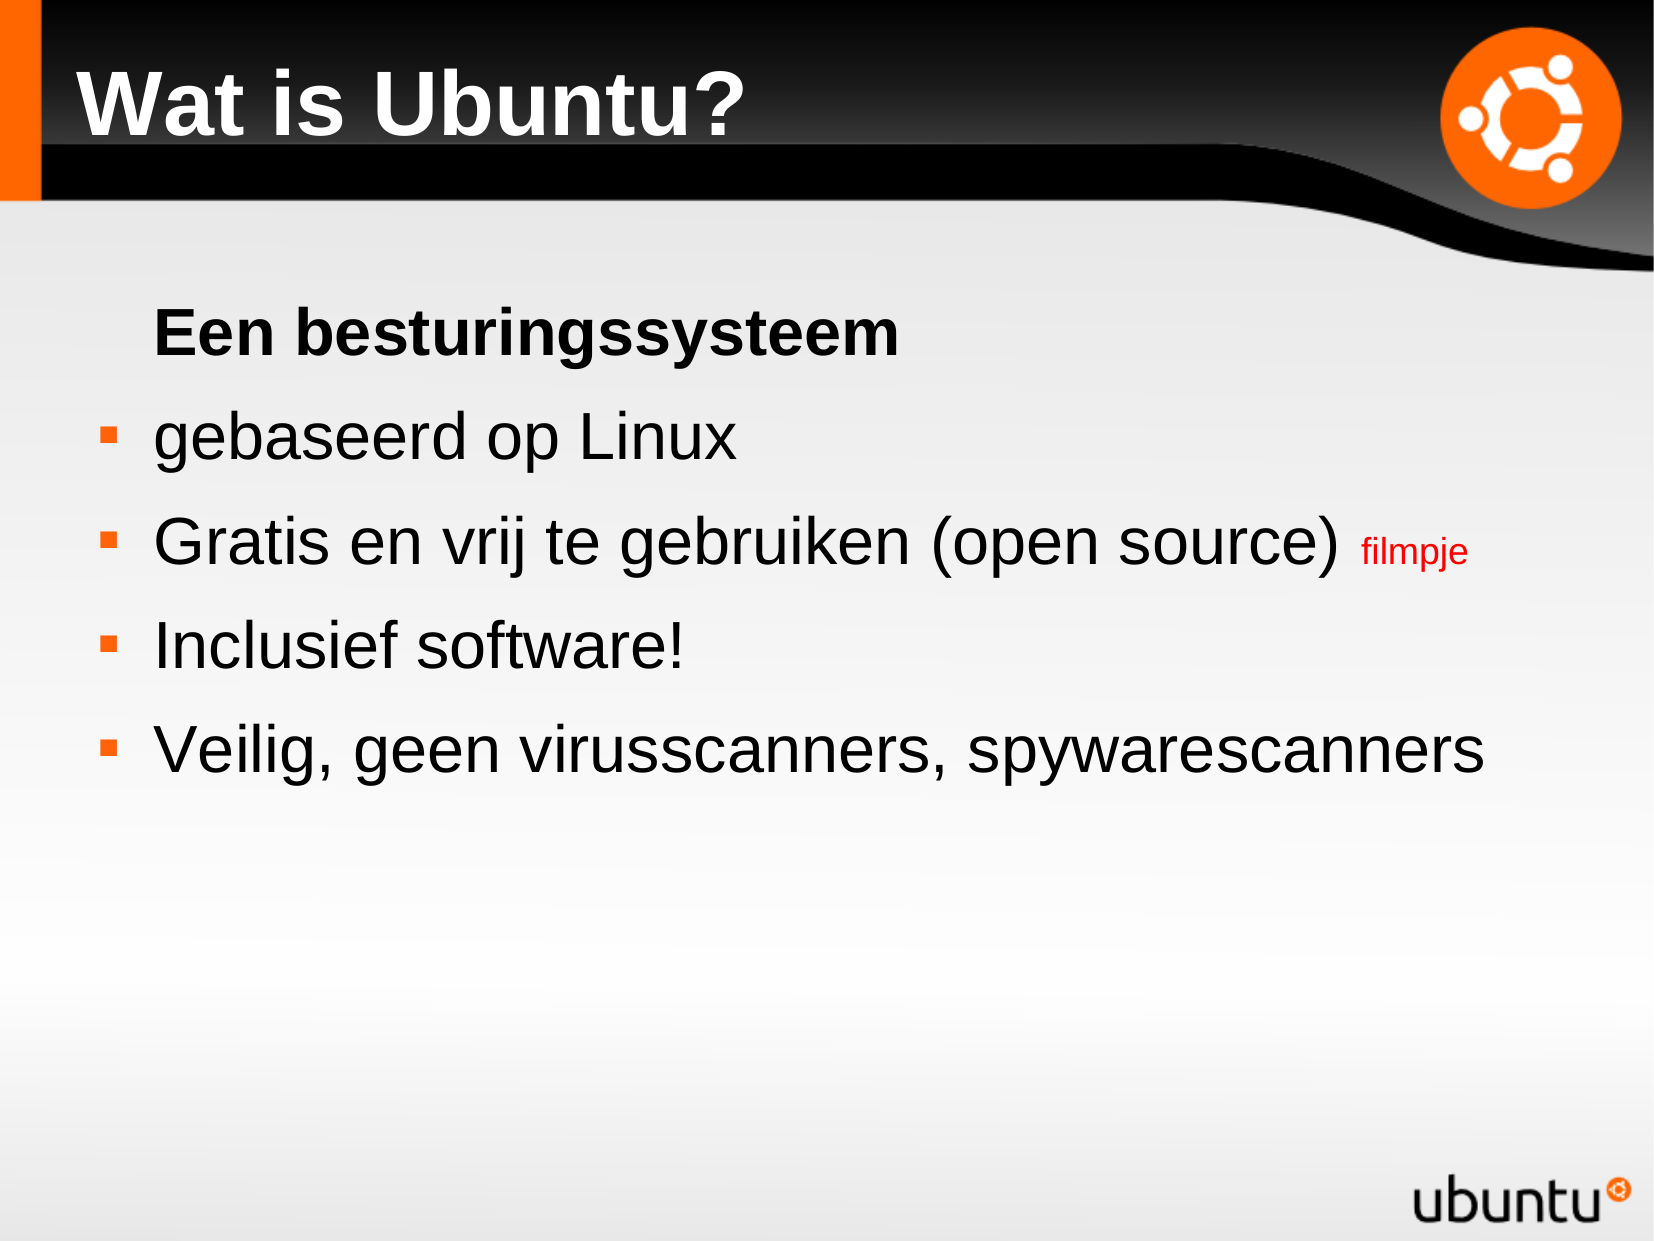

# Wat is Ubuntu?
Een besturingssysteem
gebaseerd op Linux
Gratis en vrij te gebruiken (open source) filmpje
Inclusief software!
Veilig, geen virusscanners, spywarescanners